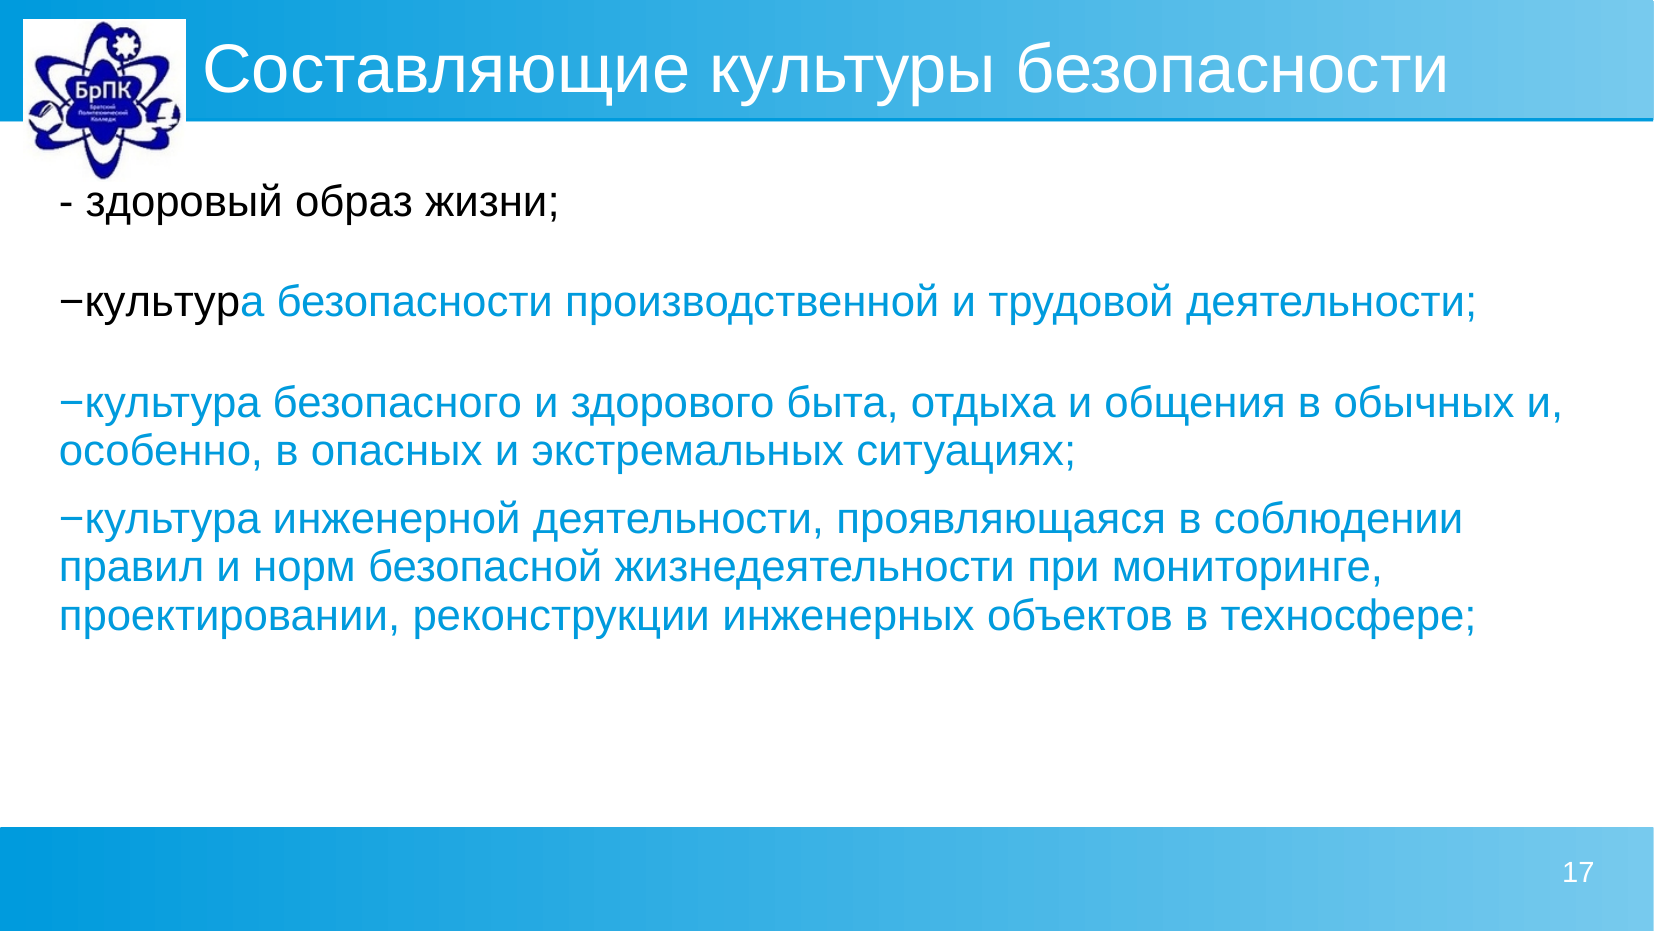

# Составляющие культуры безопасности
- здоровый образ жизни;
−культура безопасности производственной и трудовой деятельности;
−культура безопасного и здорового быта, отдыха и общения в обычных и, особенно, в опасных и экстремальных ситуациях;
−культура инженерной деятельности, проявляющаяся в соблюдении правил и норм безопасной жизнедеятельности при мониторинге, проектировании, реконструкции инженерных объектов в техносфере;
17